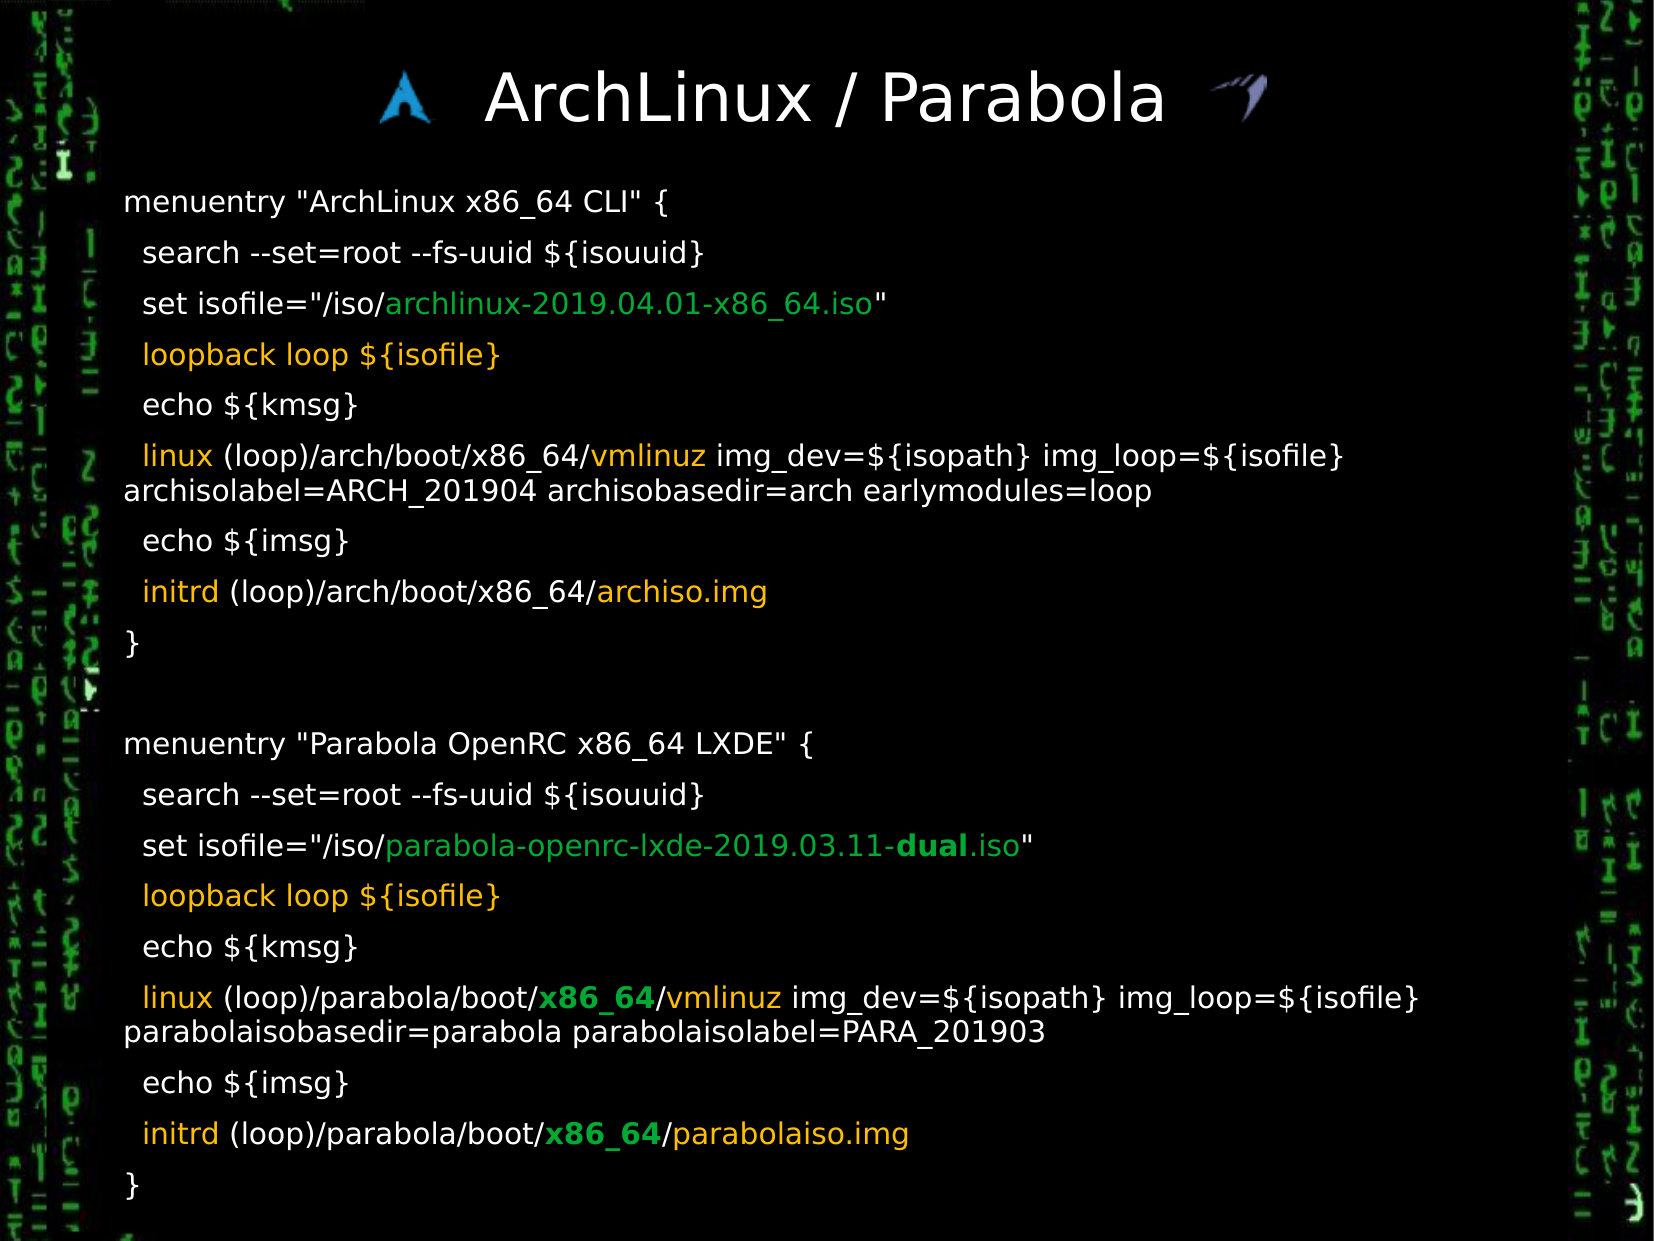

# ArchLinux / Parabola
menuentry "ArchLinux x86_64 CLI" {
 search --set=root --fs-uuid ${isouuid}
 set isofile="/iso/archlinux-2019.04.01-x86_64.iso"
 loopback loop ${isofile}
 echo ${kmsg}
 linux (loop)/arch/boot/x86_64/vmlinuz img_dev=${isopath} img_loop=${isofile} archisolabel=ARCH_201904 archisobasedir=arch earlymodules=loop
 echo ${imsg}
 initrd (loop)/arch/boot/x86_64/archiso.img
}
menuentry "Parabola OpenRC x86_64 LXDE" {
 search --set=root --fs-uuid ${isouuid}
 set isofile="/iso/parabola-openrc-lxde-2019.03.11-dual.iso"
 loopback loop ${isofile}
 echo ${kmsg}
 linux (loop)/parabola/boot/x86_64/vmlinuz img_dev=${isopath} img_loop=${isofile} parabolaisobasedir=parabola parabolaisolabel=PARA_201903
 echo ${imsg}
 initrd (loop)/parabola/boot/x86_64/parabolaiso.img
}